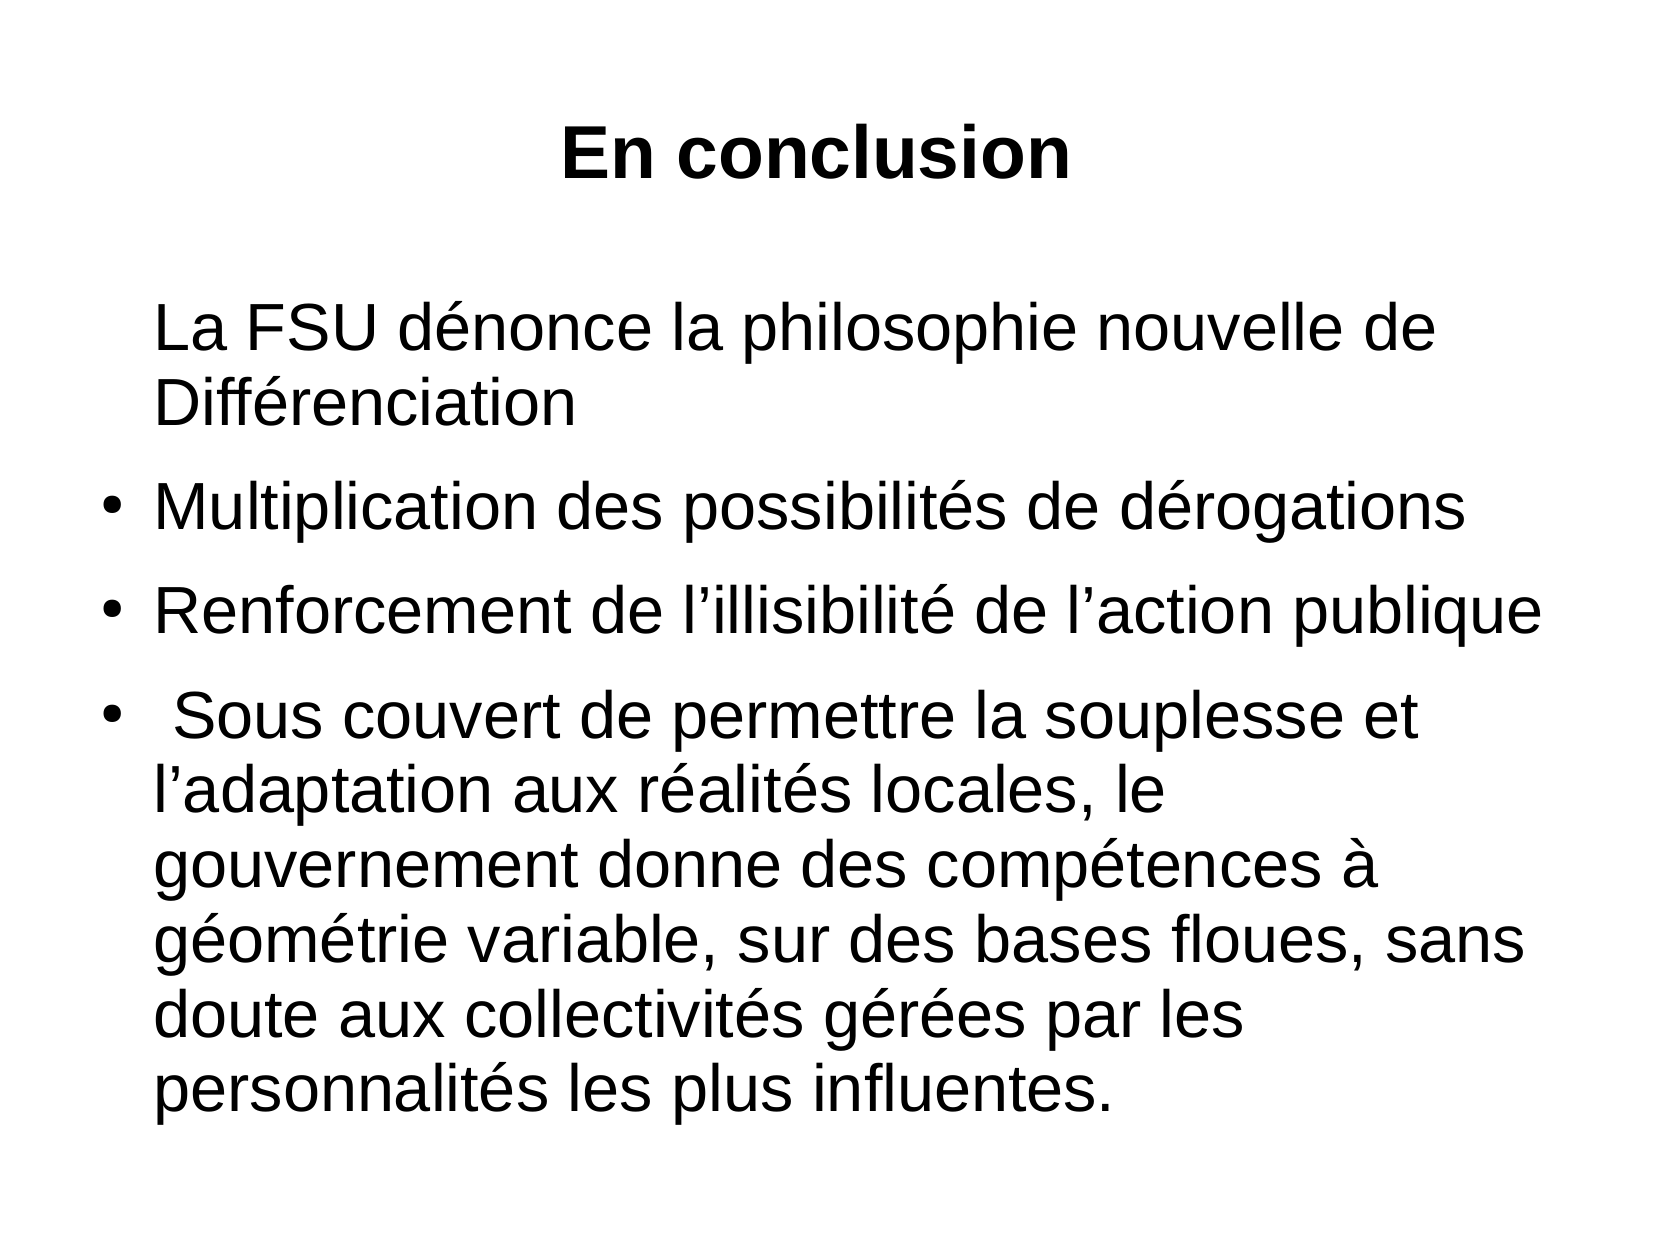

# En conclusion
La FSU dénonce la philosophie nouvelle de Différenciation
Multiplication des possibilités de dérogations
Renforcement de l’illisibilité de l’action publique
 Sous couvert de permettre la souplesse et l’adaptation aux réalités locales, le gouvernement donne des compétences à géométrie variable, sur des bases floues, sans doute aux collectivités gérées par les personnalités les plus influentes.